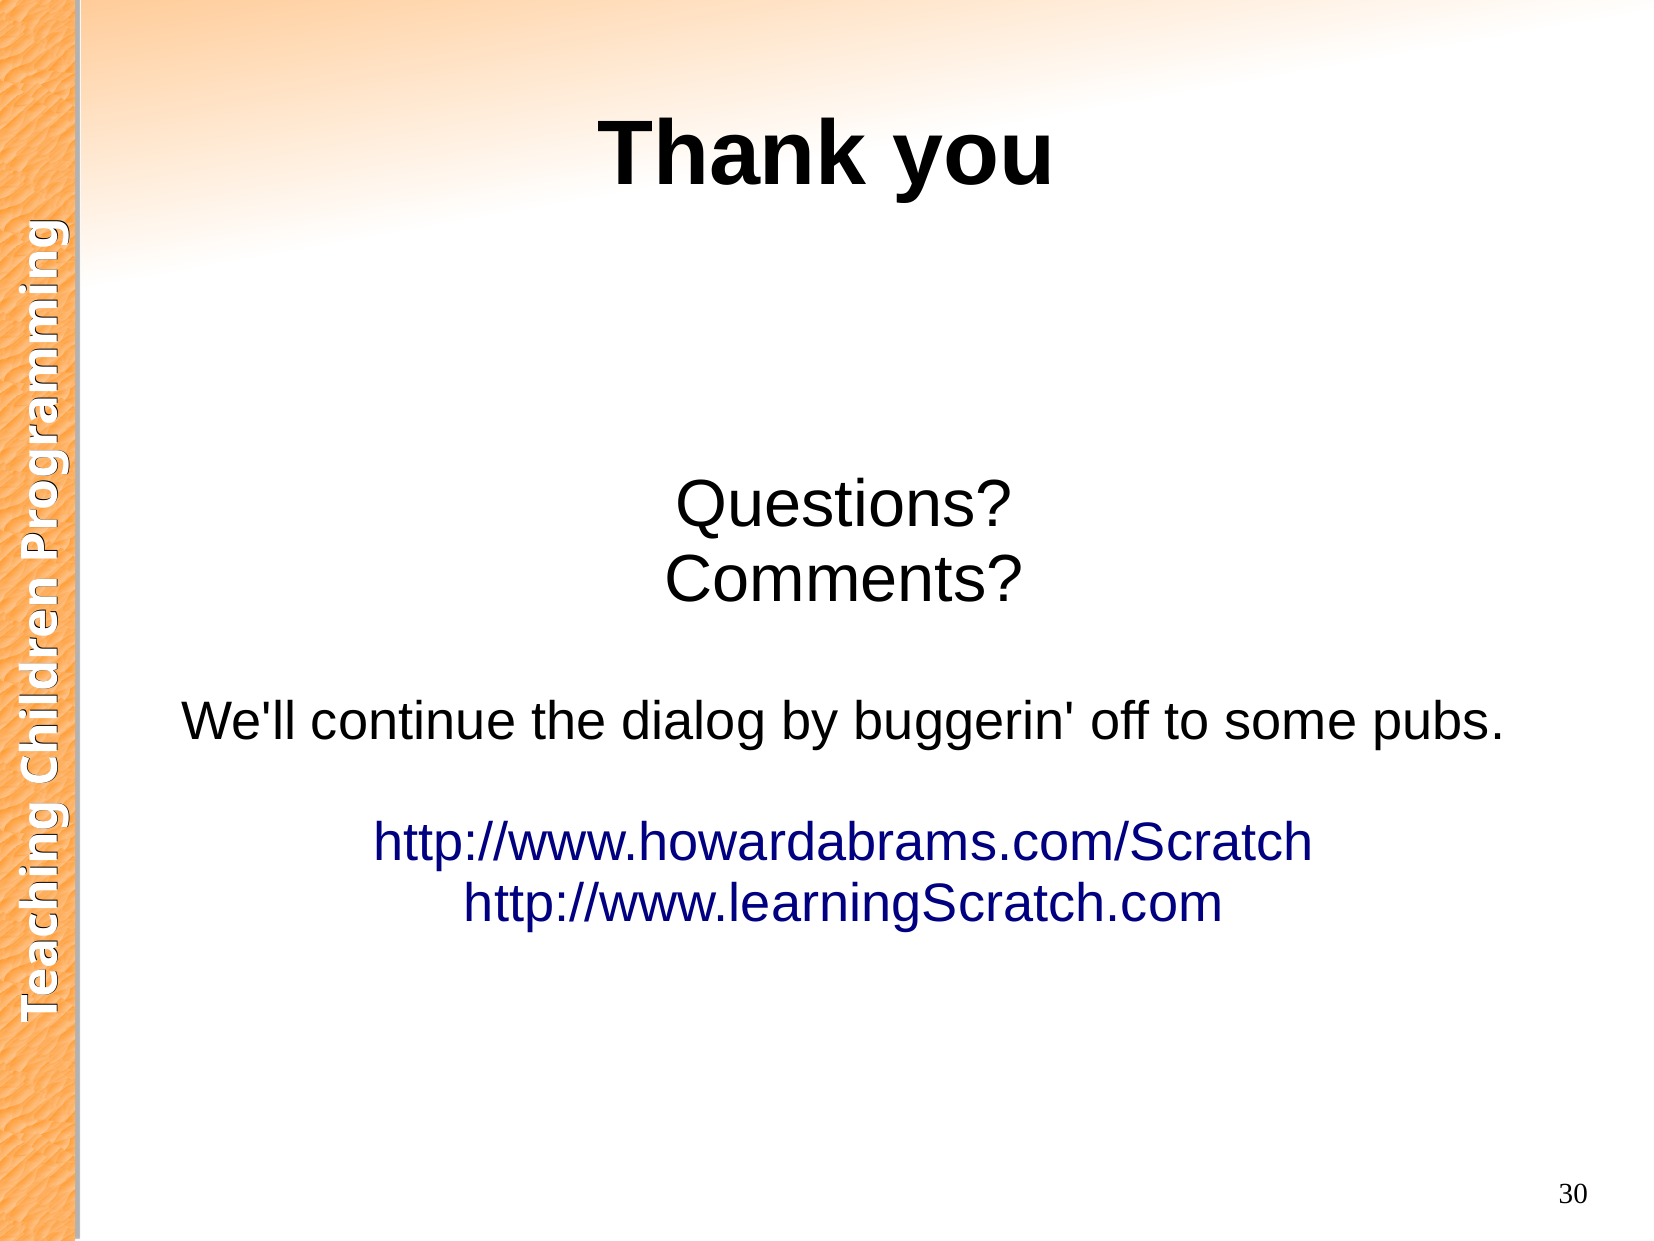

Thank you
# Questions?
Comments?
We'll continue the dialog by buggerin' off to some pubs.
http://www.howardabrams.com/Scratch
http://www.learningScratch.com
30